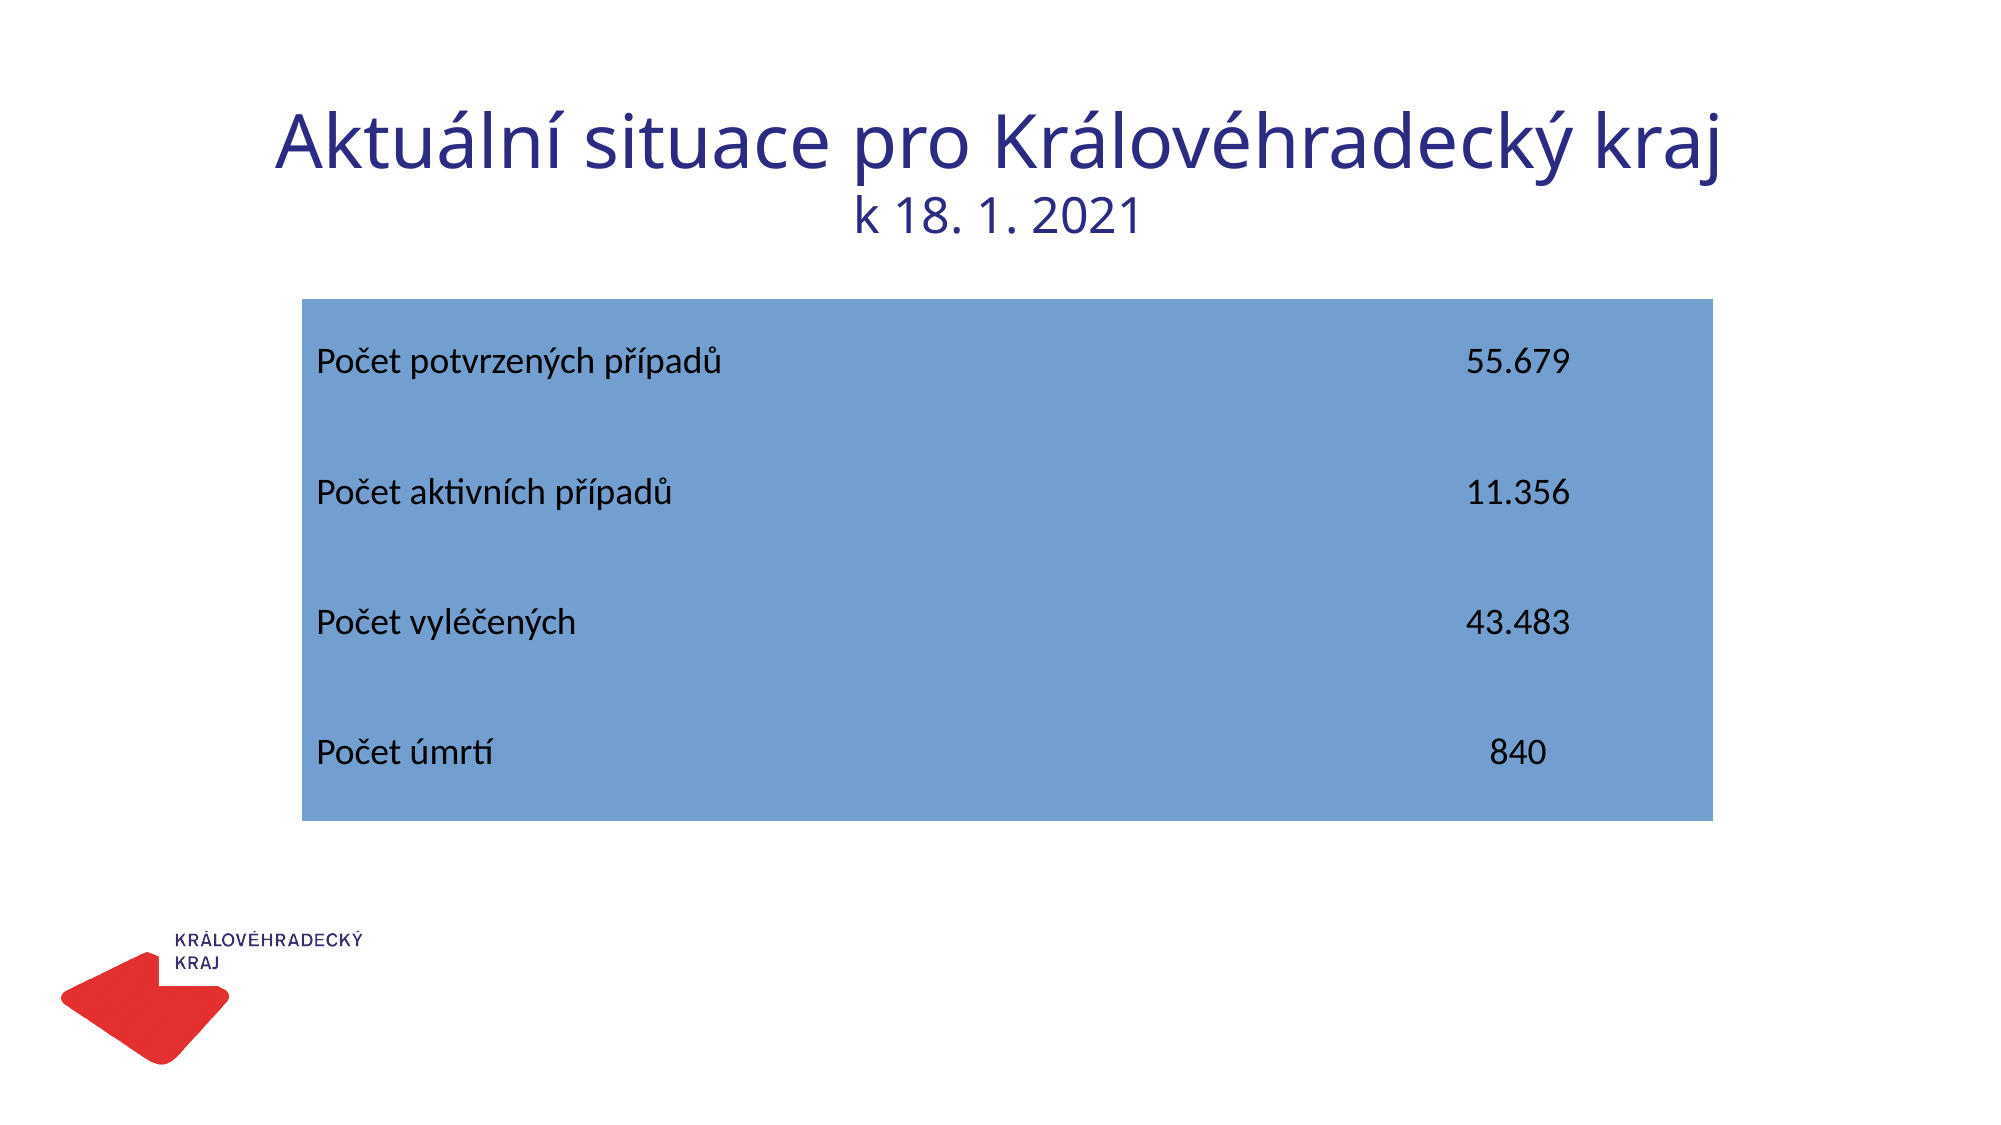

# Aktuální situace pro Královéhradecký kraj k 18. 1. 2021
| Počet potvrzených případů | 55.679 |
| --- | --- |
| Počet aktivních případů | 11.356 |
| Počet vyléčených | 43.483 |
| Počet úmrtí | 840 |